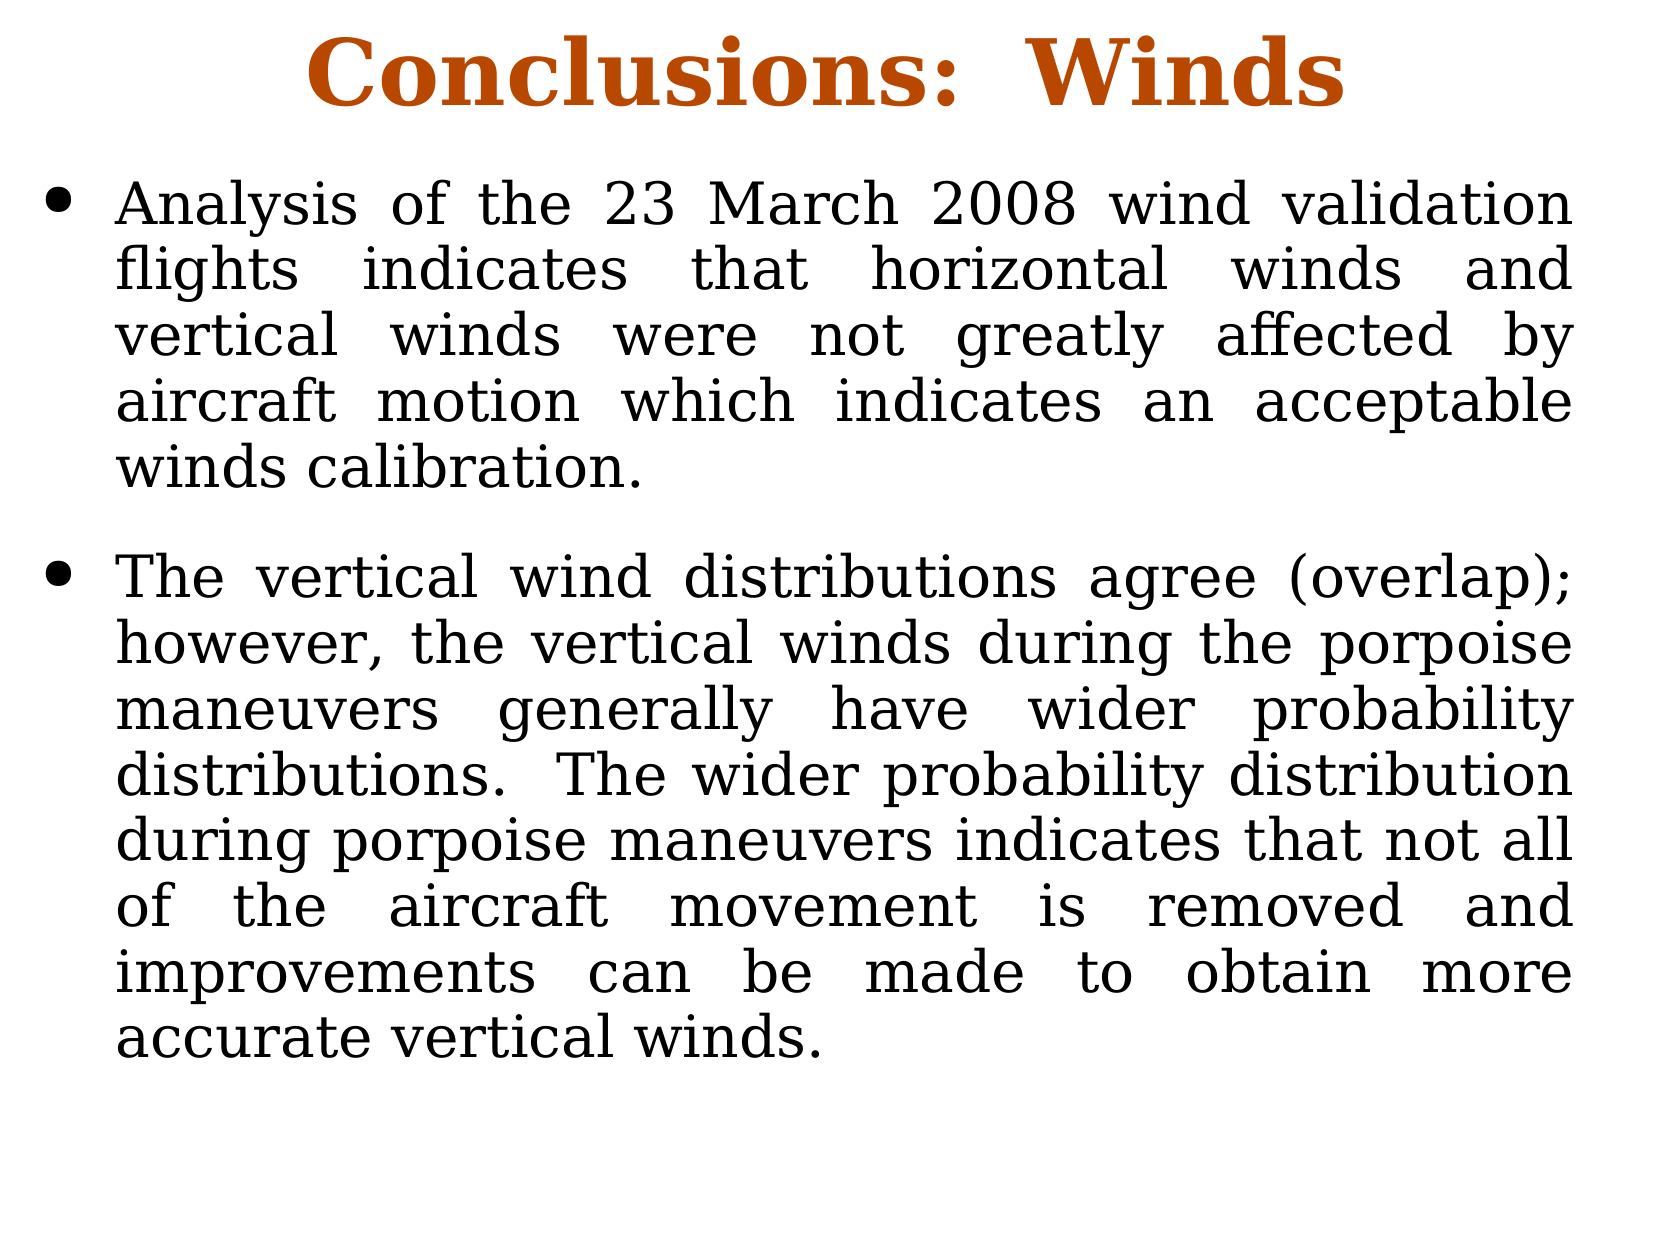

Conclusions: Winds
Analysis of the 23 March 2008 wind validation flights indicates that horizontal winds and vertical winds were not greatly affected by aircraft motion which indicates an acceptable winds calibration.
The vertical wind distributions agree (overlap); however, the vertical winds during the porpoise maneuvers generally have wider probability distributions. The wider probability distribution during porpoise maneuvers indicates that not all of the aircraft movement is removed and improvements can be made to obtain more accurate vertical winds.